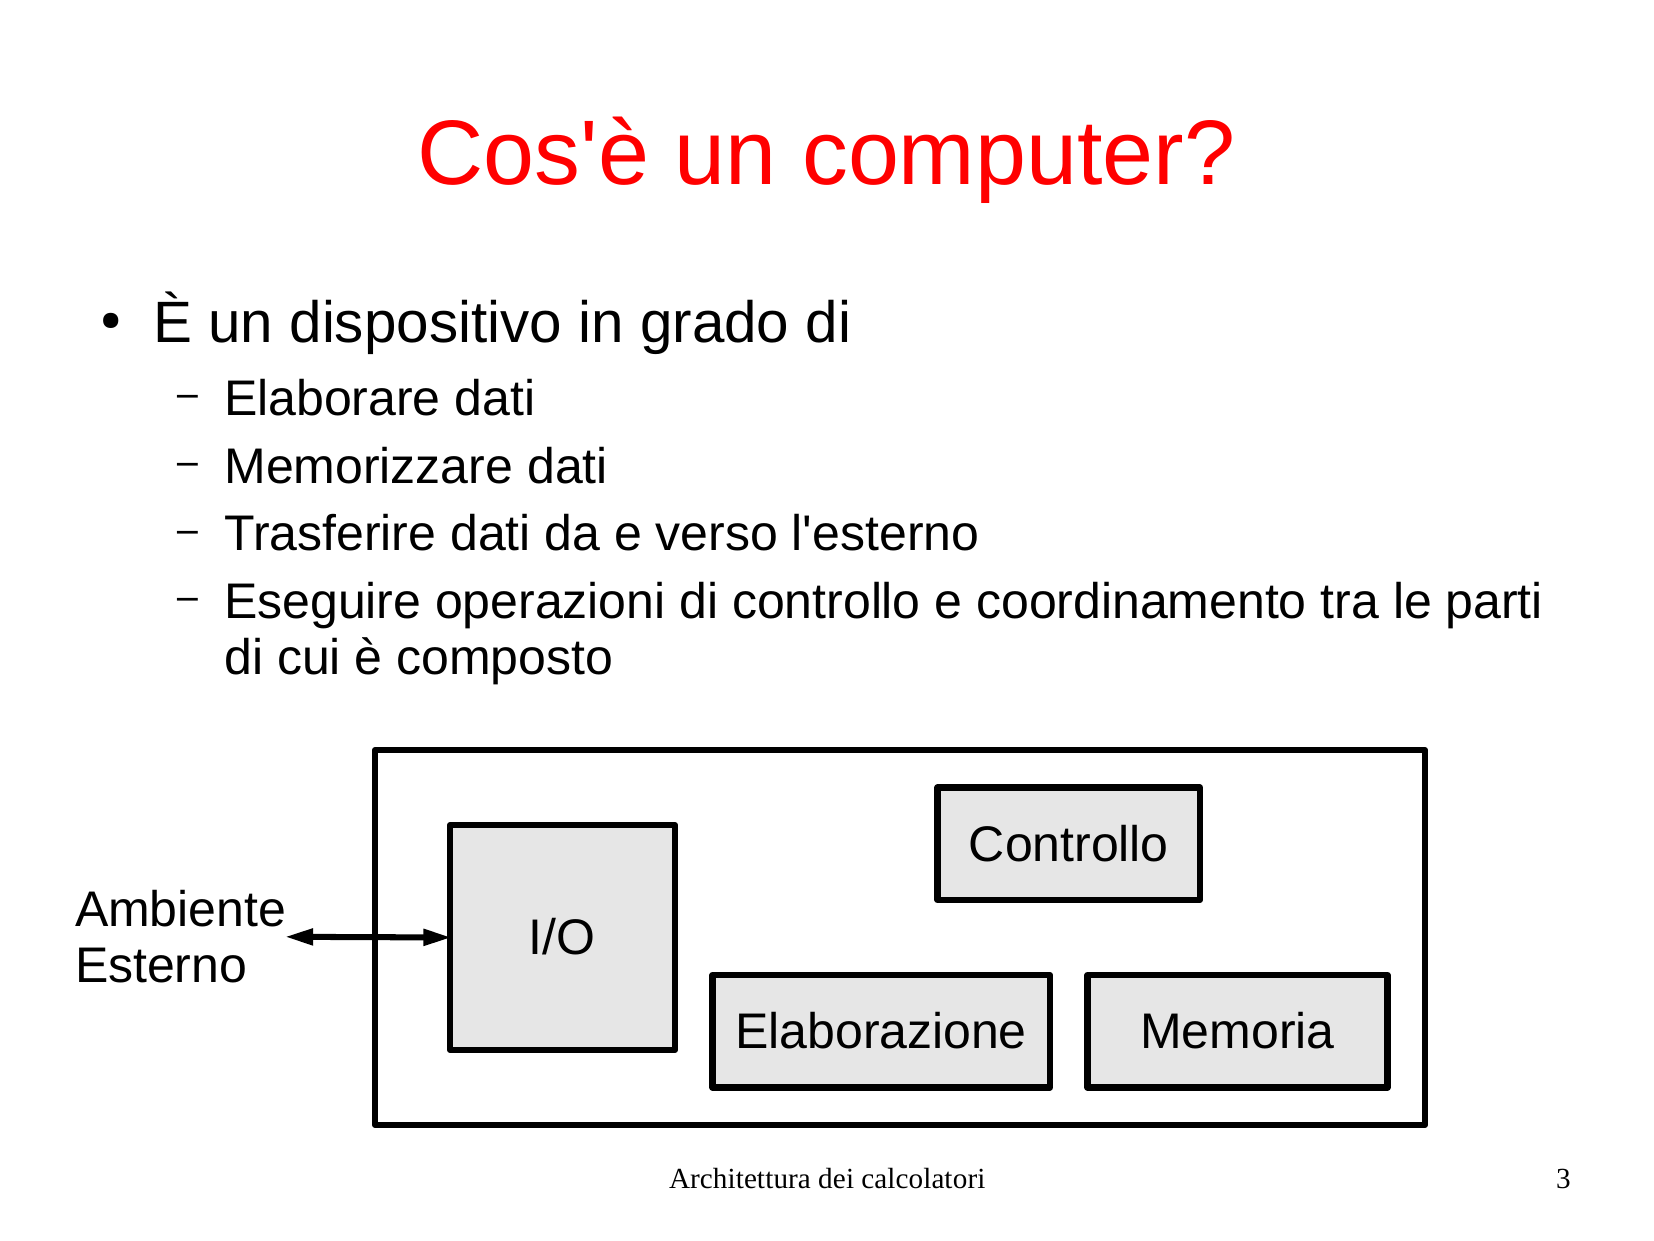

# Cos'è un computer?
È un dispositivo in grado di
Elaborare dati
Memorizzare dati
Trasferire dati da e verso l'esterno
Eseguire operazioni di controllo e coordinamento tra le parti di cui è composto
Controllo
I/O
Ambiente
Esterno
Elaborazione
Memoria
Architettura dei calcolatori
3